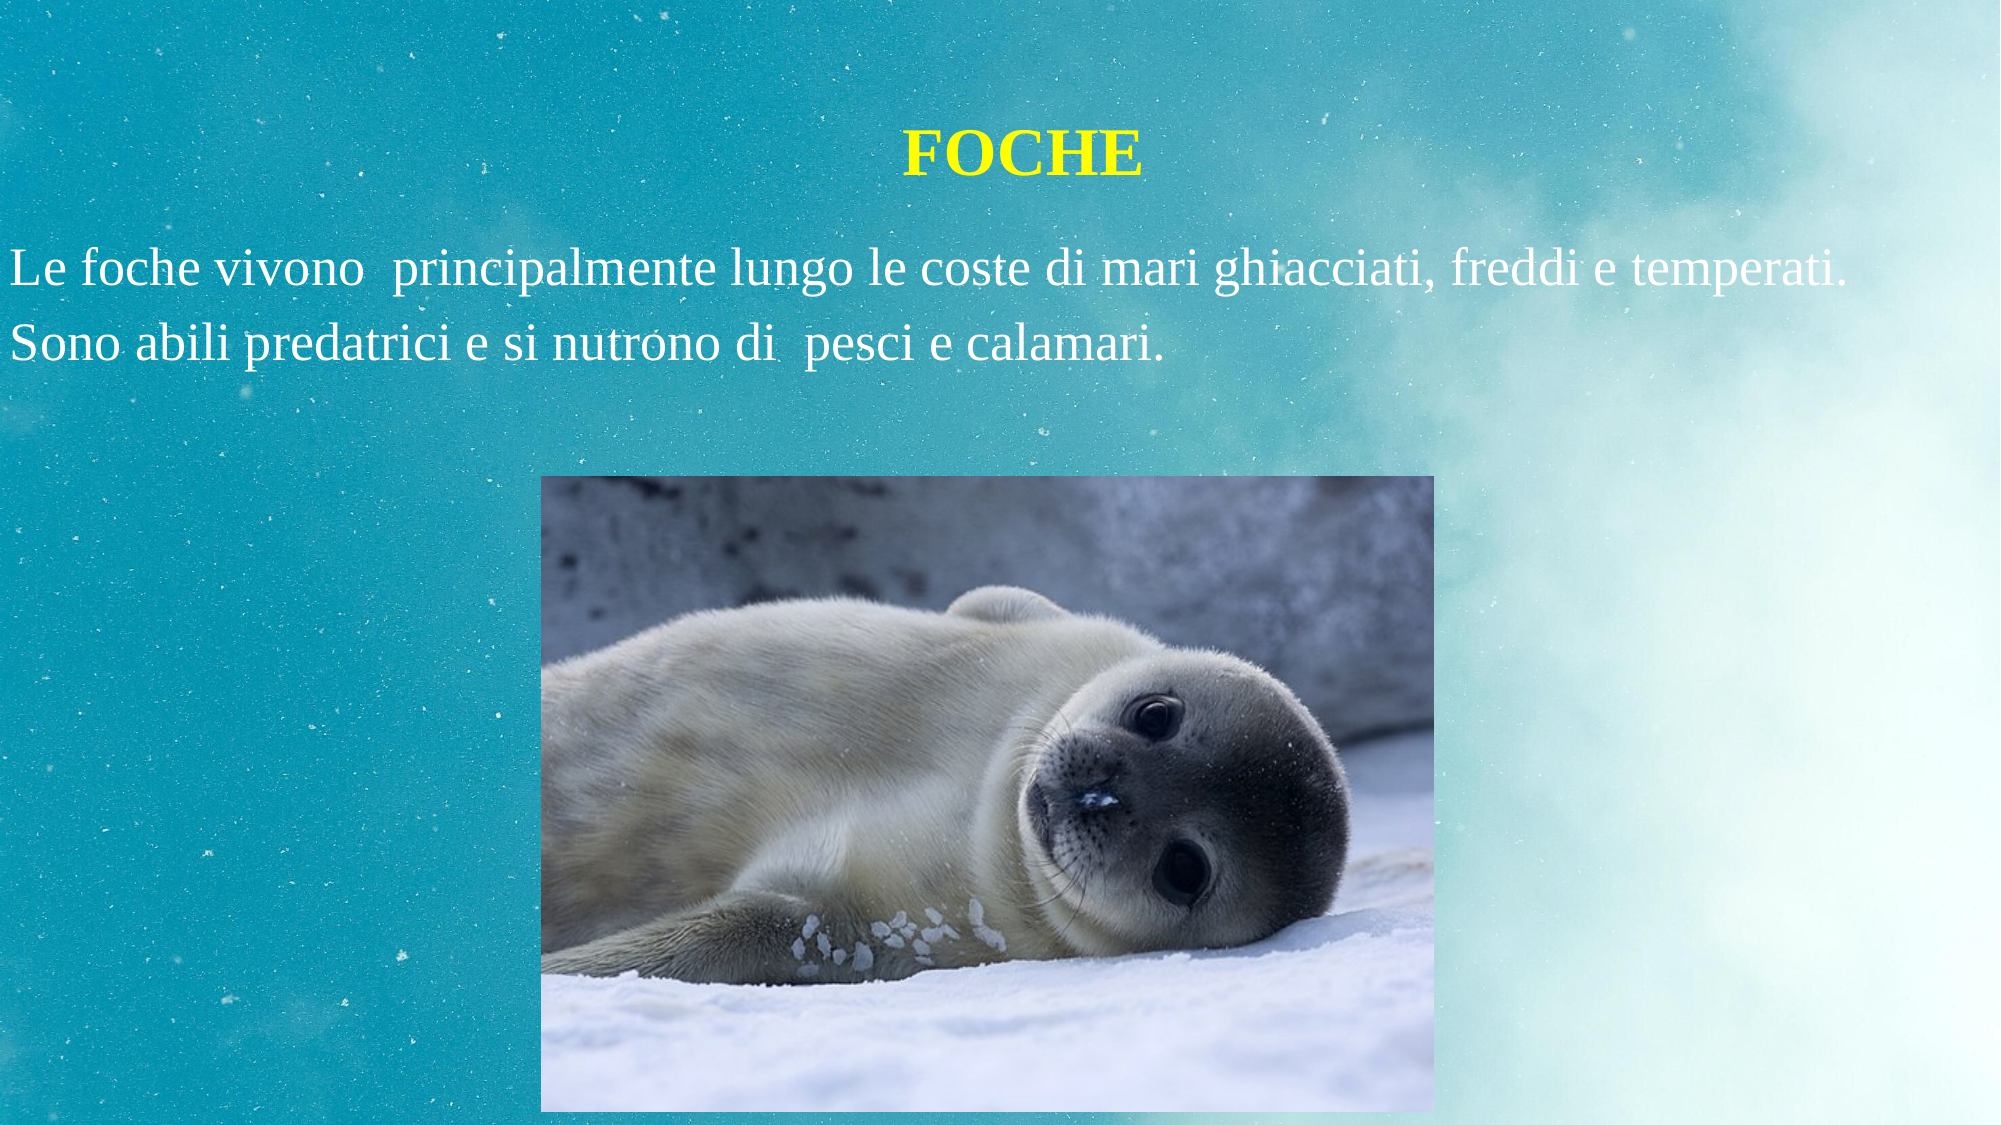

# FOCHE
Le foche vivono principalmente lungo le coste di mari ghiacciati, freddi e temperati. Sono abili predatrici e si nutrono di pesci e calamari.